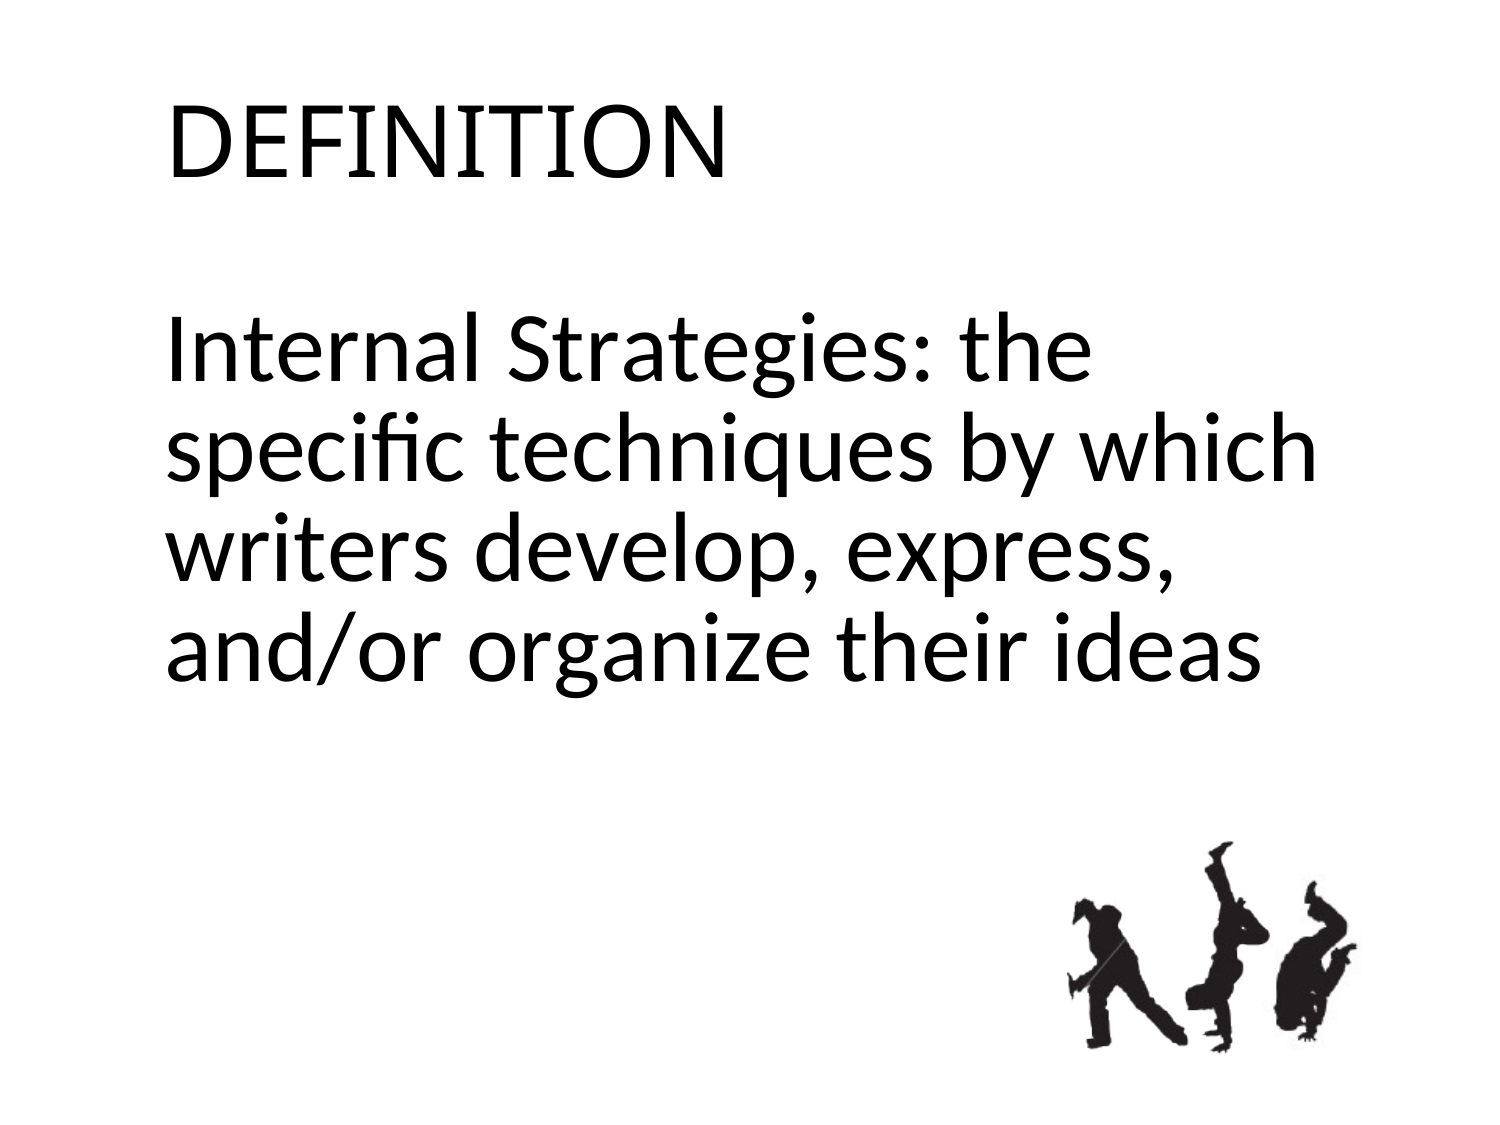

DEFINITION
Internal Strategies: the specific techniques by which writers develop, express, and/or organize their ideas